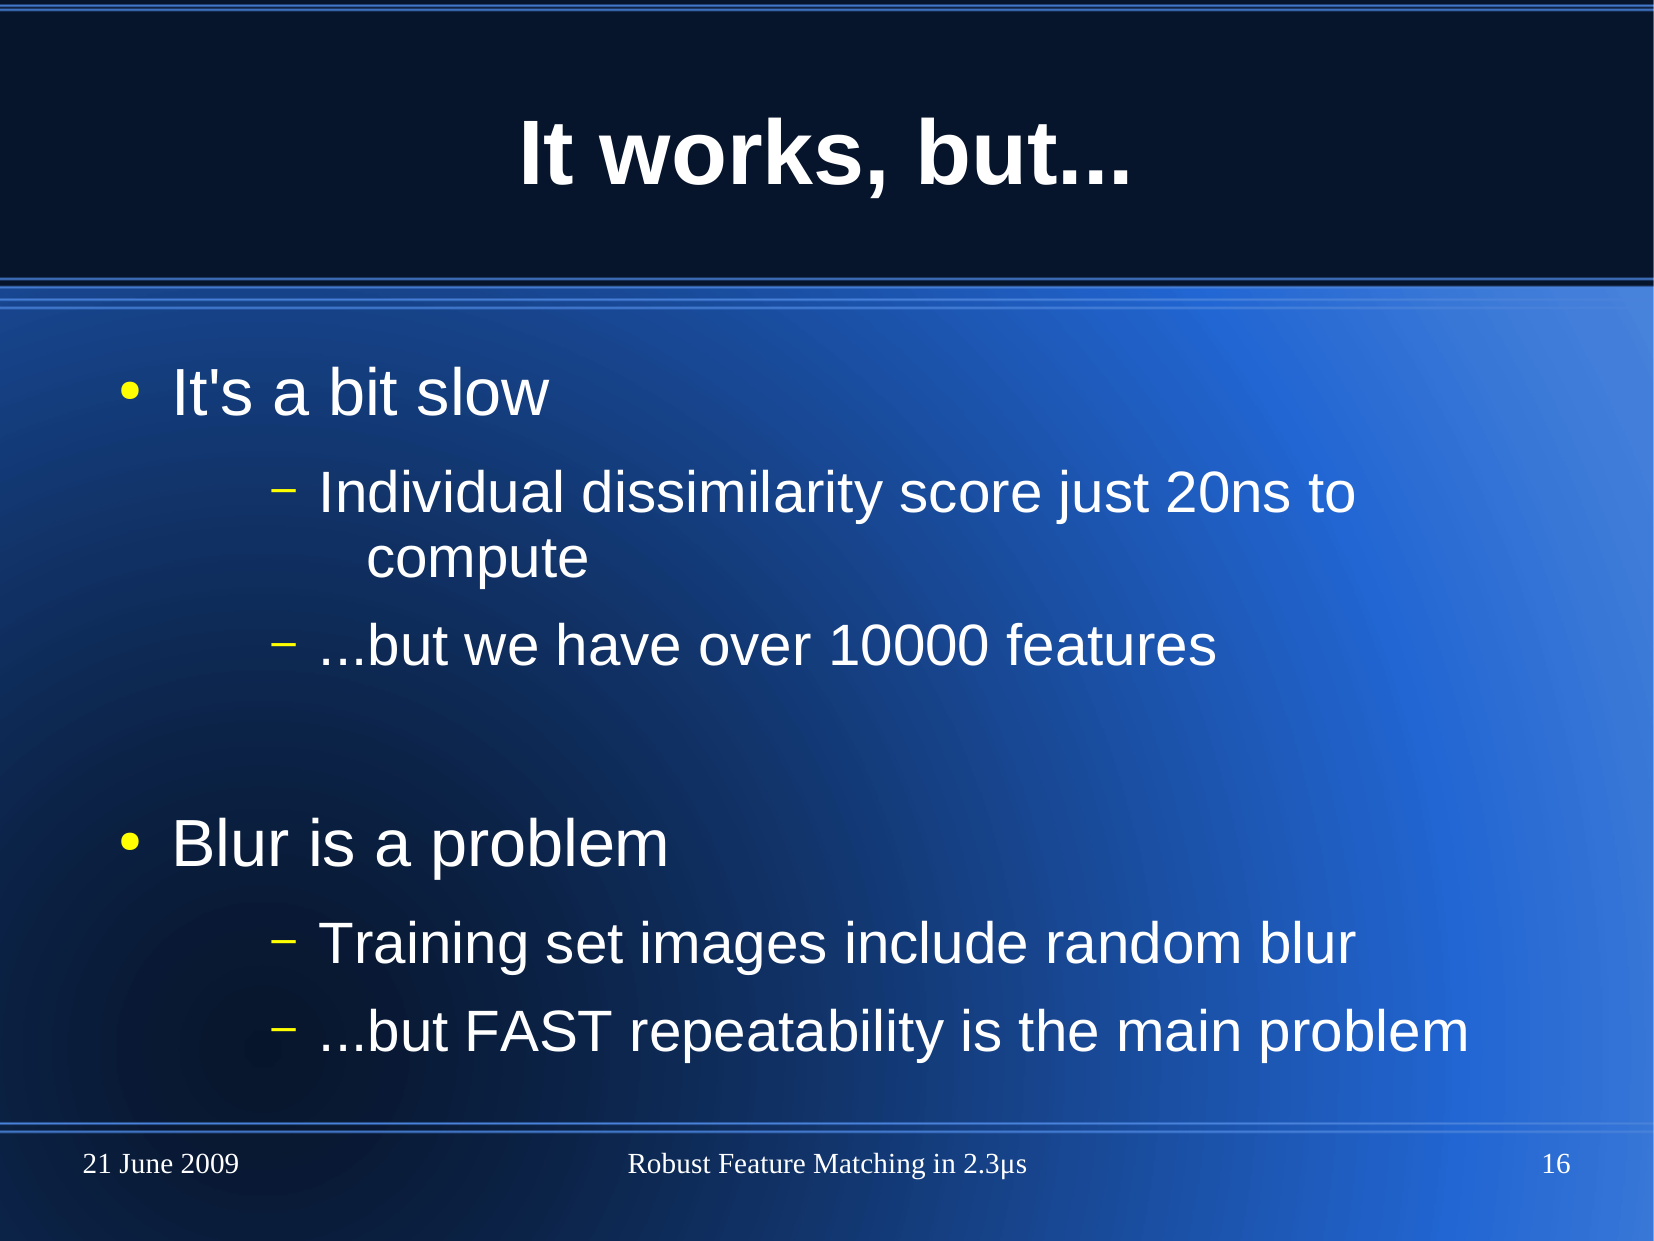

# It works, but...
It's a bit slow
Individual dissimilarity score just 20ns to compute
...but we have over 10000 features
Blur is a problem
Training set images include random blur
...but FAST repeatability is the main problem
21 June 2009
Robust Feature Matching in 2.3μs
16